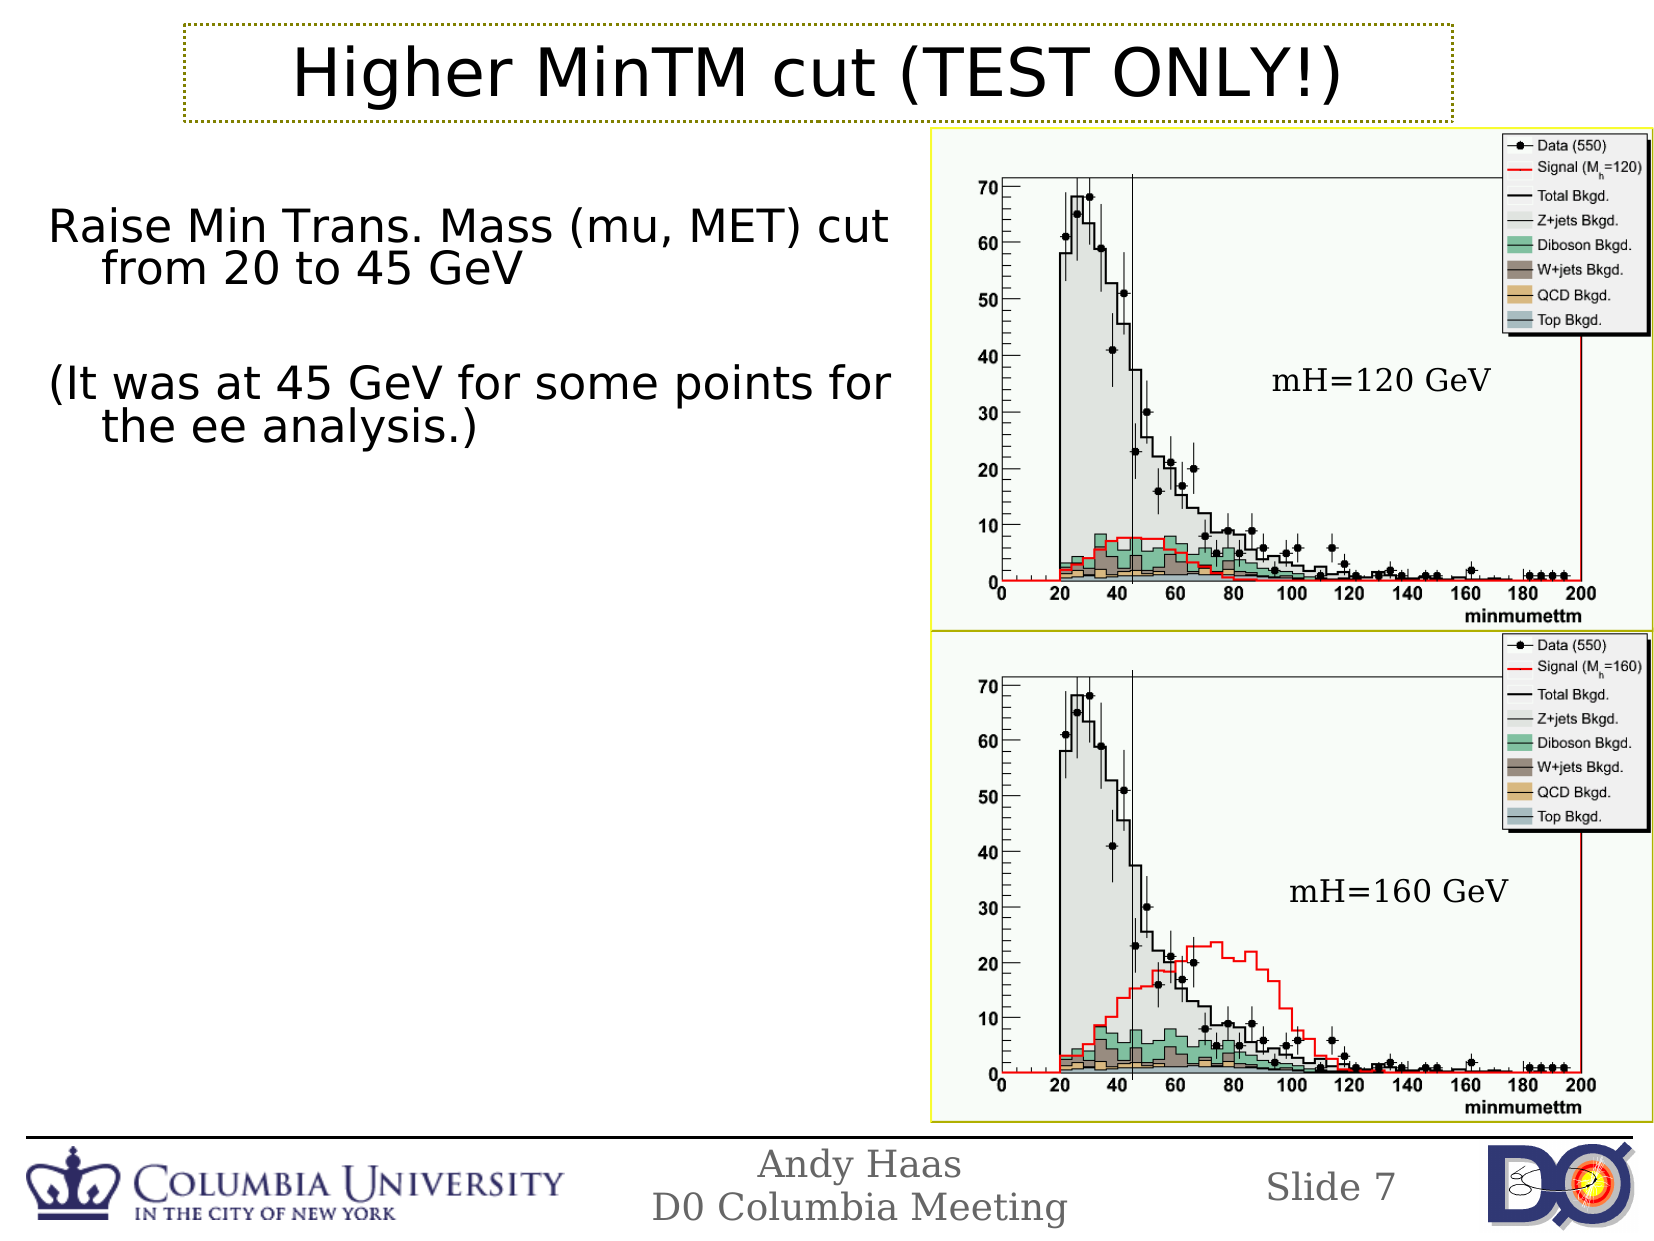

# Higher MinTM cut (TEST ONLY!)
Raise Min Trans. Mass (mu, MET) cut from 20 to 45 GeV
(It was at 45 GeV for some points for the ee analysis.)
mH=120 GeV
mH=160 GeV